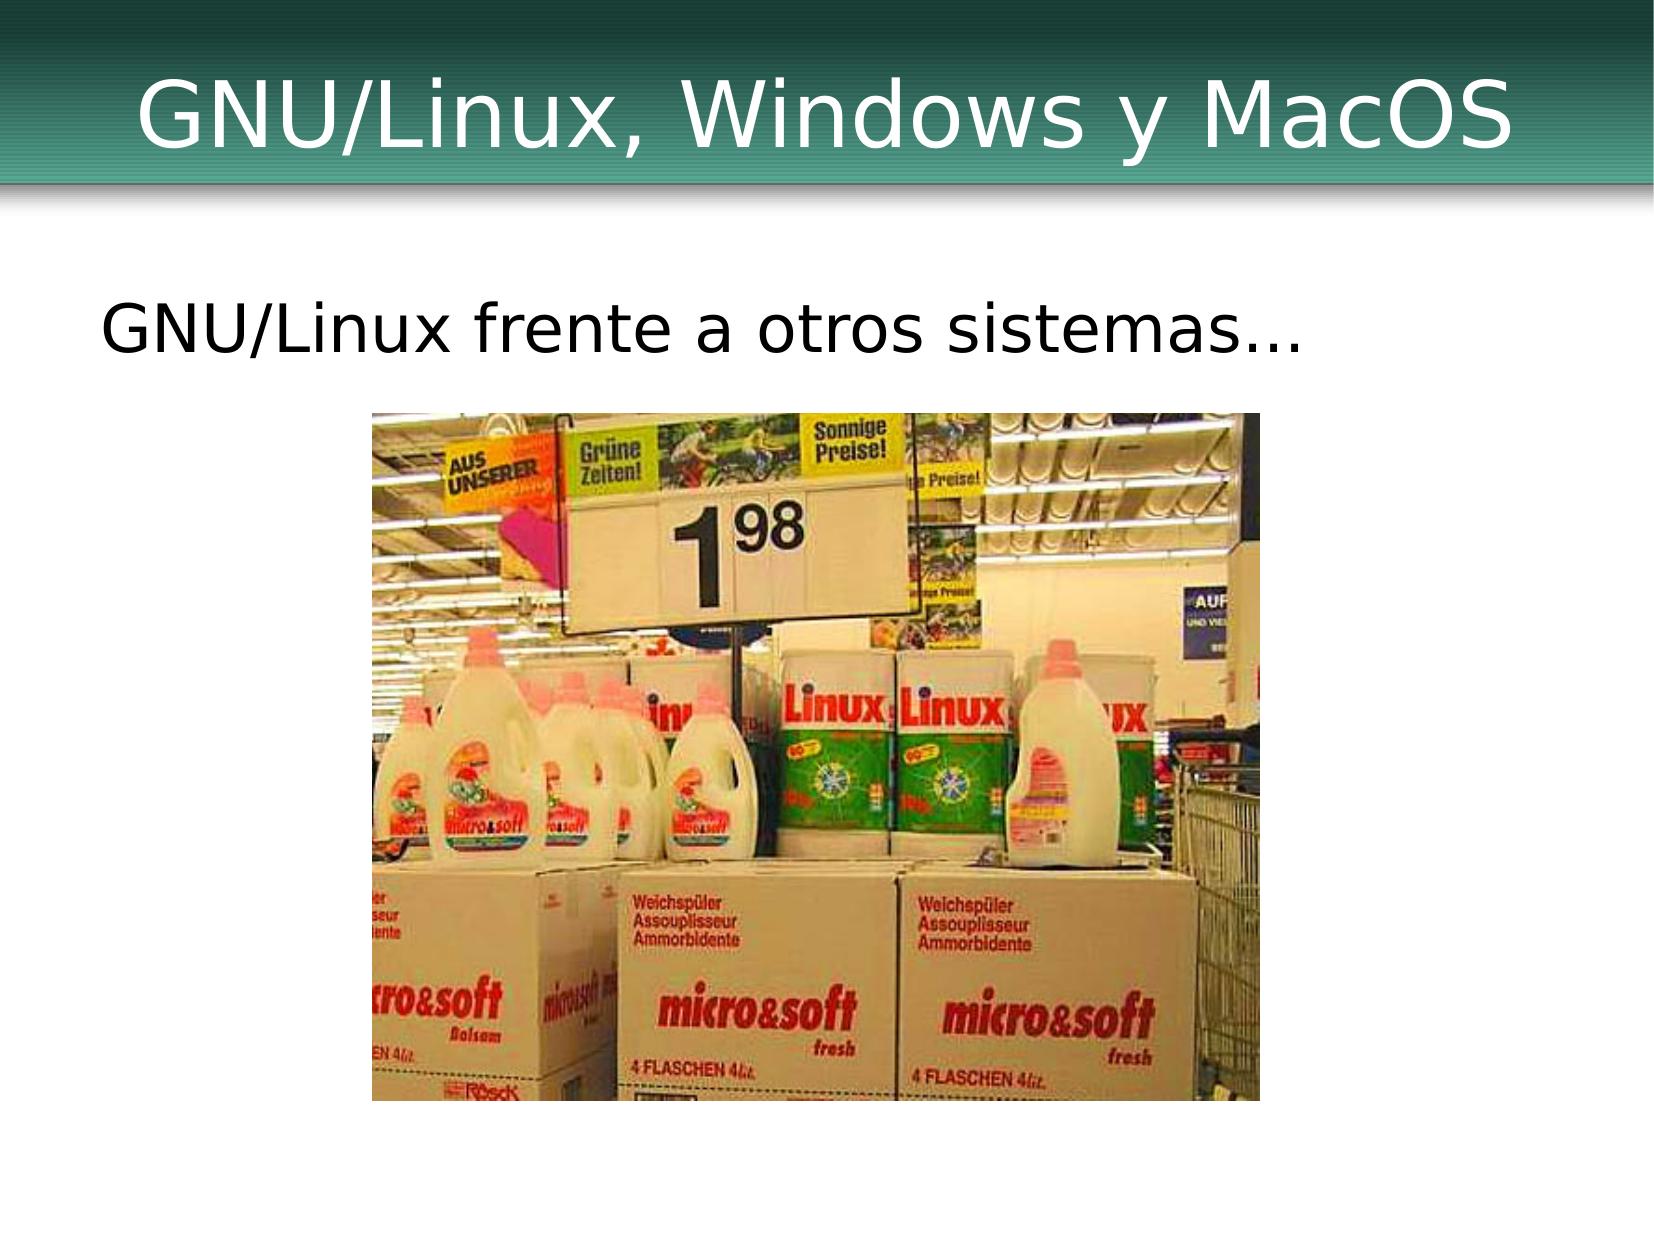

# GNU/Linux, Windows y MacOS
GNU/Linux frente a otros sistemas...